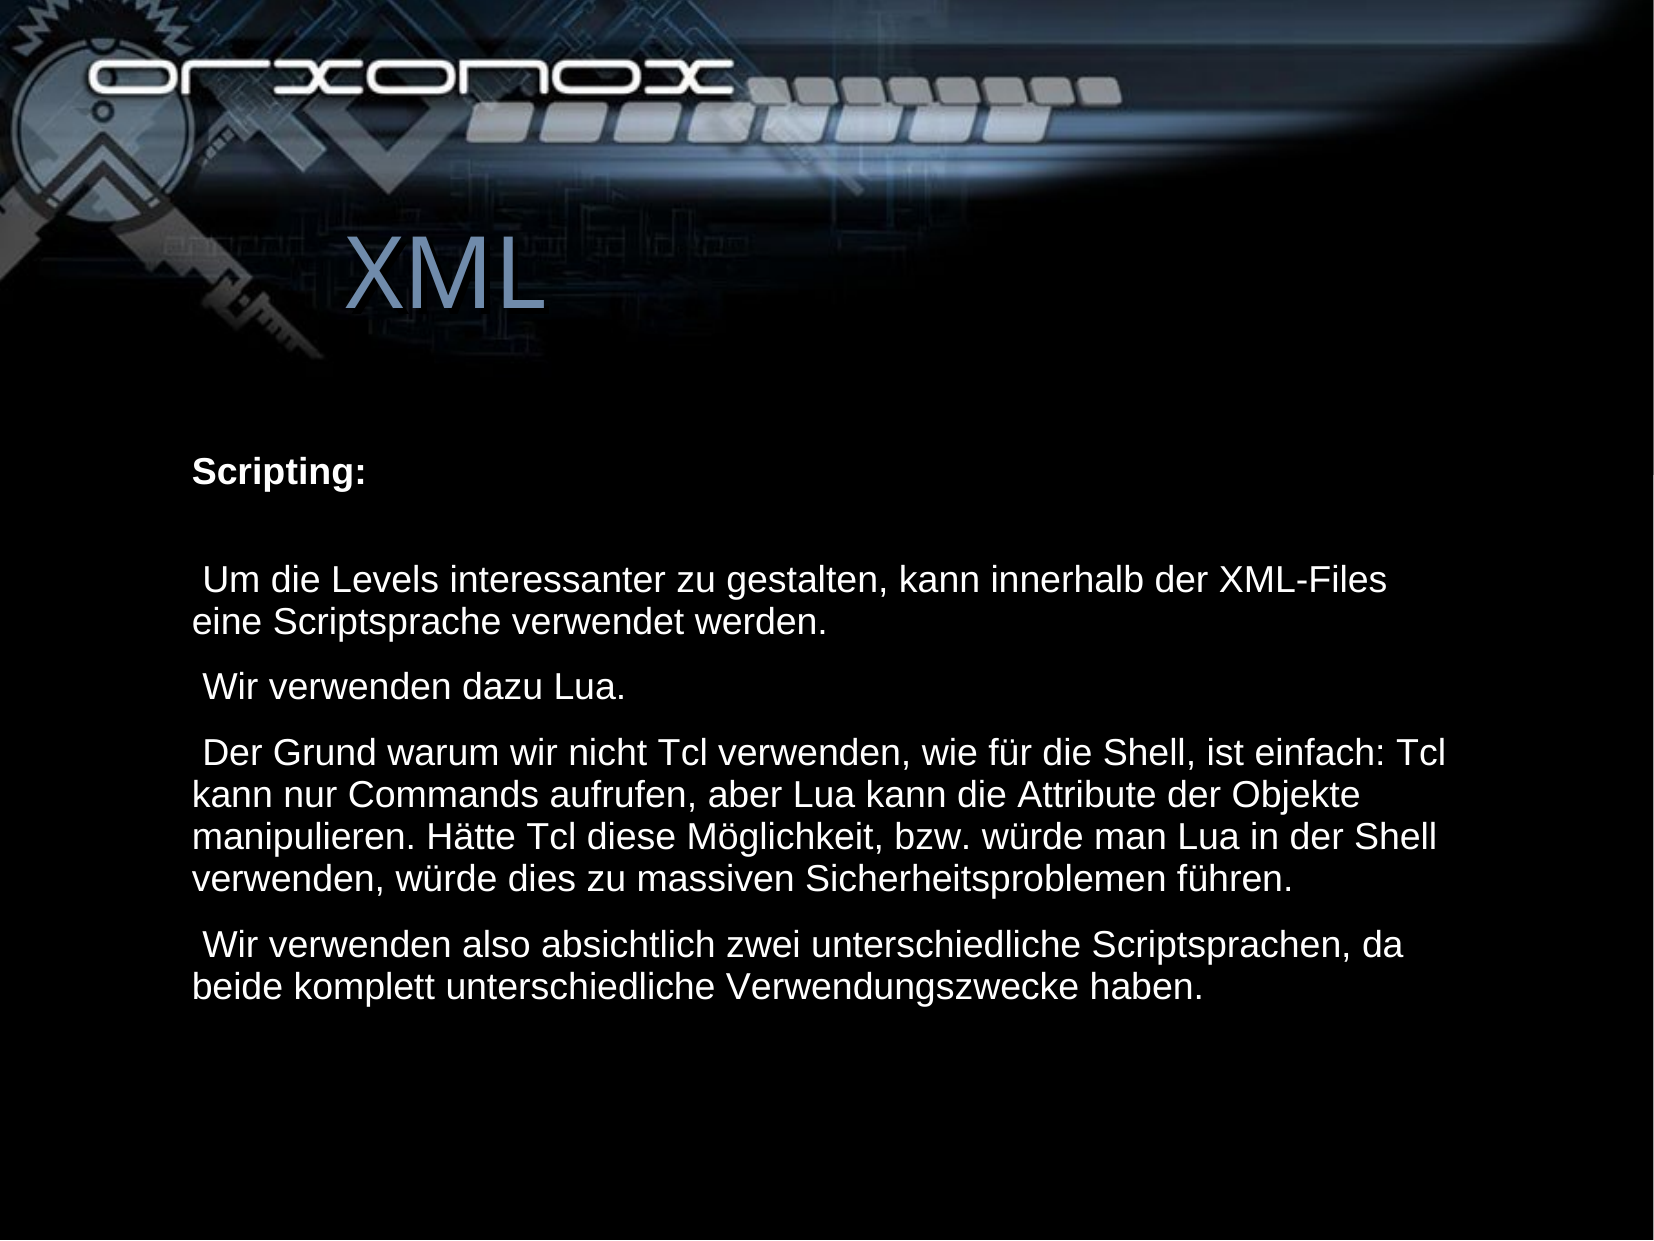

XML
Scripting:
 Um die Levels interessanter zu gestalten, kann innerhalb der XML-Files eine Scriptsprache verwendet werden.
 Wir verwenden dazu Lua.
 Der Grund warum wir nicht Tcl verwenden, wie für die Shell, ist einfach: Tcl kann nur Commands aufrufen, aber Lua kann die Attribute der Objekte manipulieren. Hätte Tcl diese Möglichkeit, bzw. würde man Lua in der Shell verwenden, würde dies zu massiven Sicherheitsproblemen führen.
 Wir verwenden also absichtlich zwei unterschiedliche Scriptsprachen, da beide komplett unterschiedliche Verwendungszwecke haben.